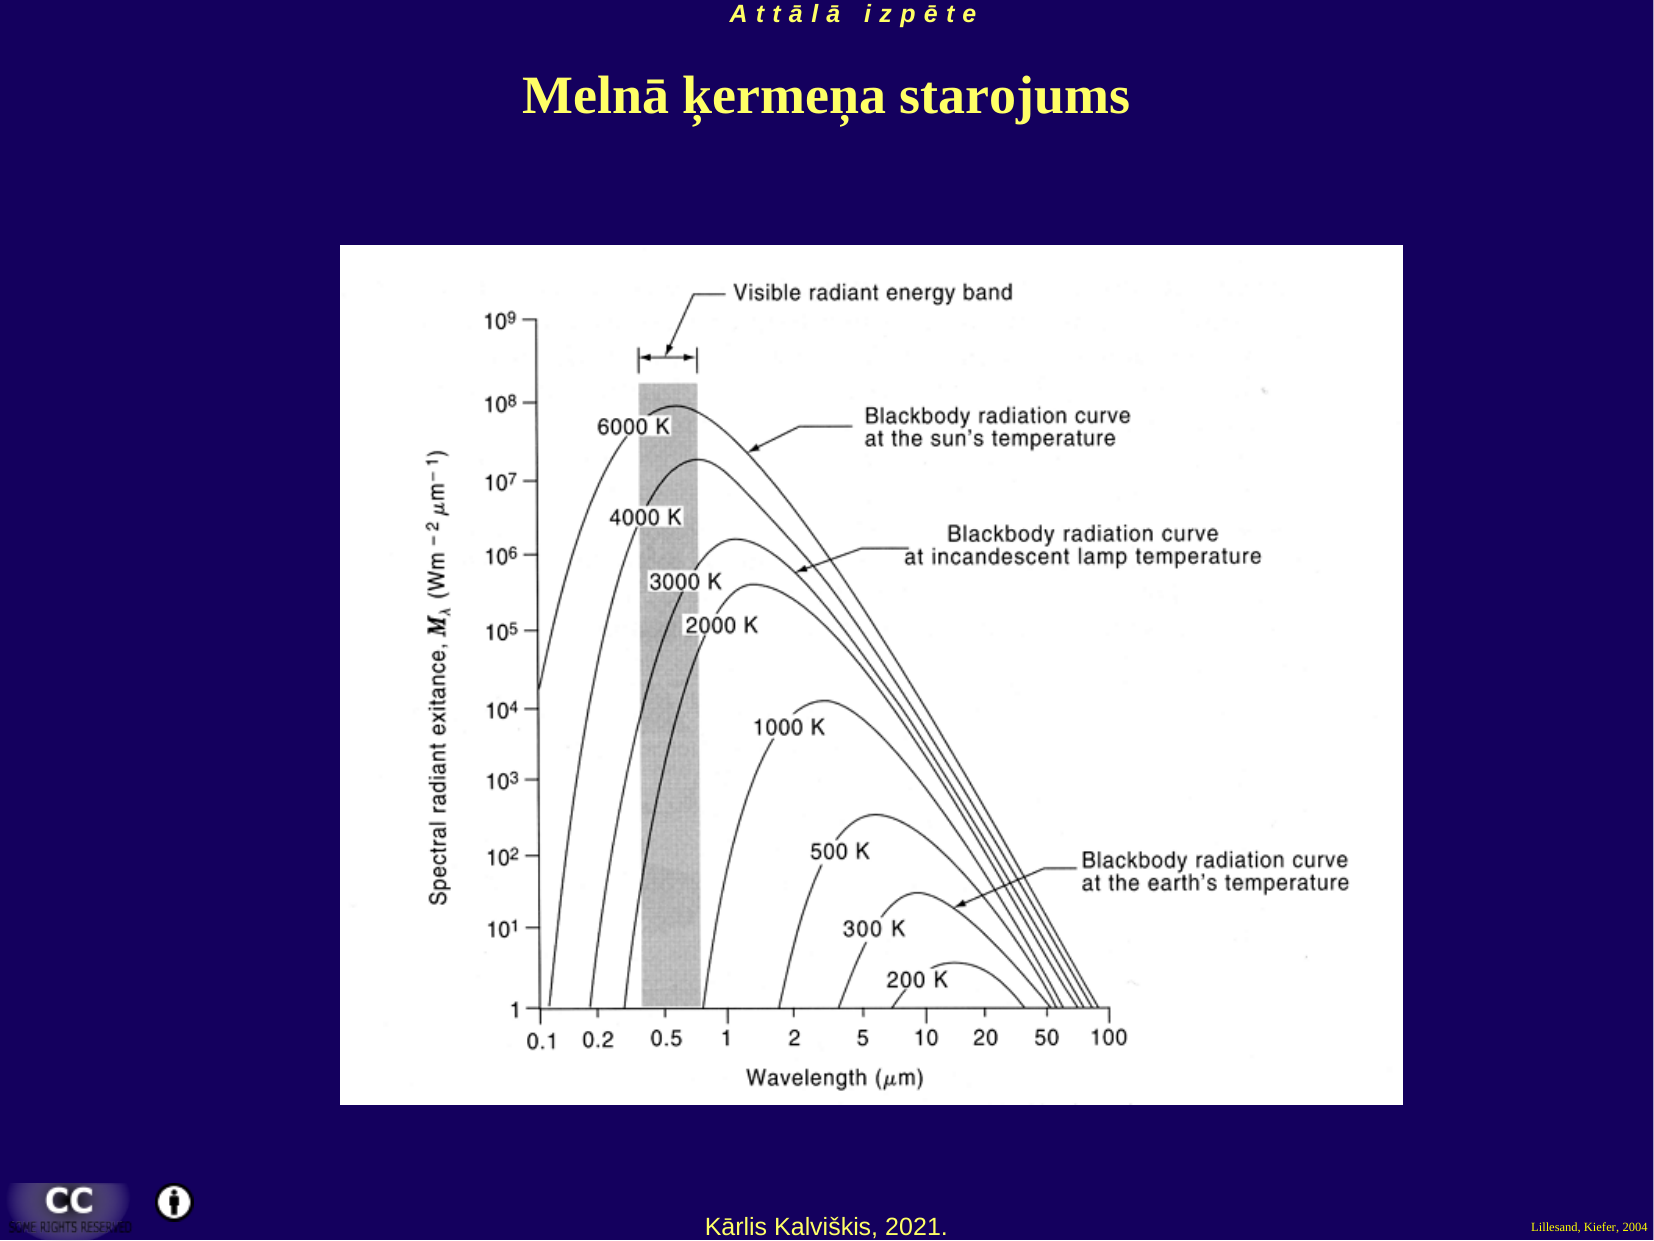

# Melnā ķermeņa starojums
 Lillesand, Kiefer, 2004